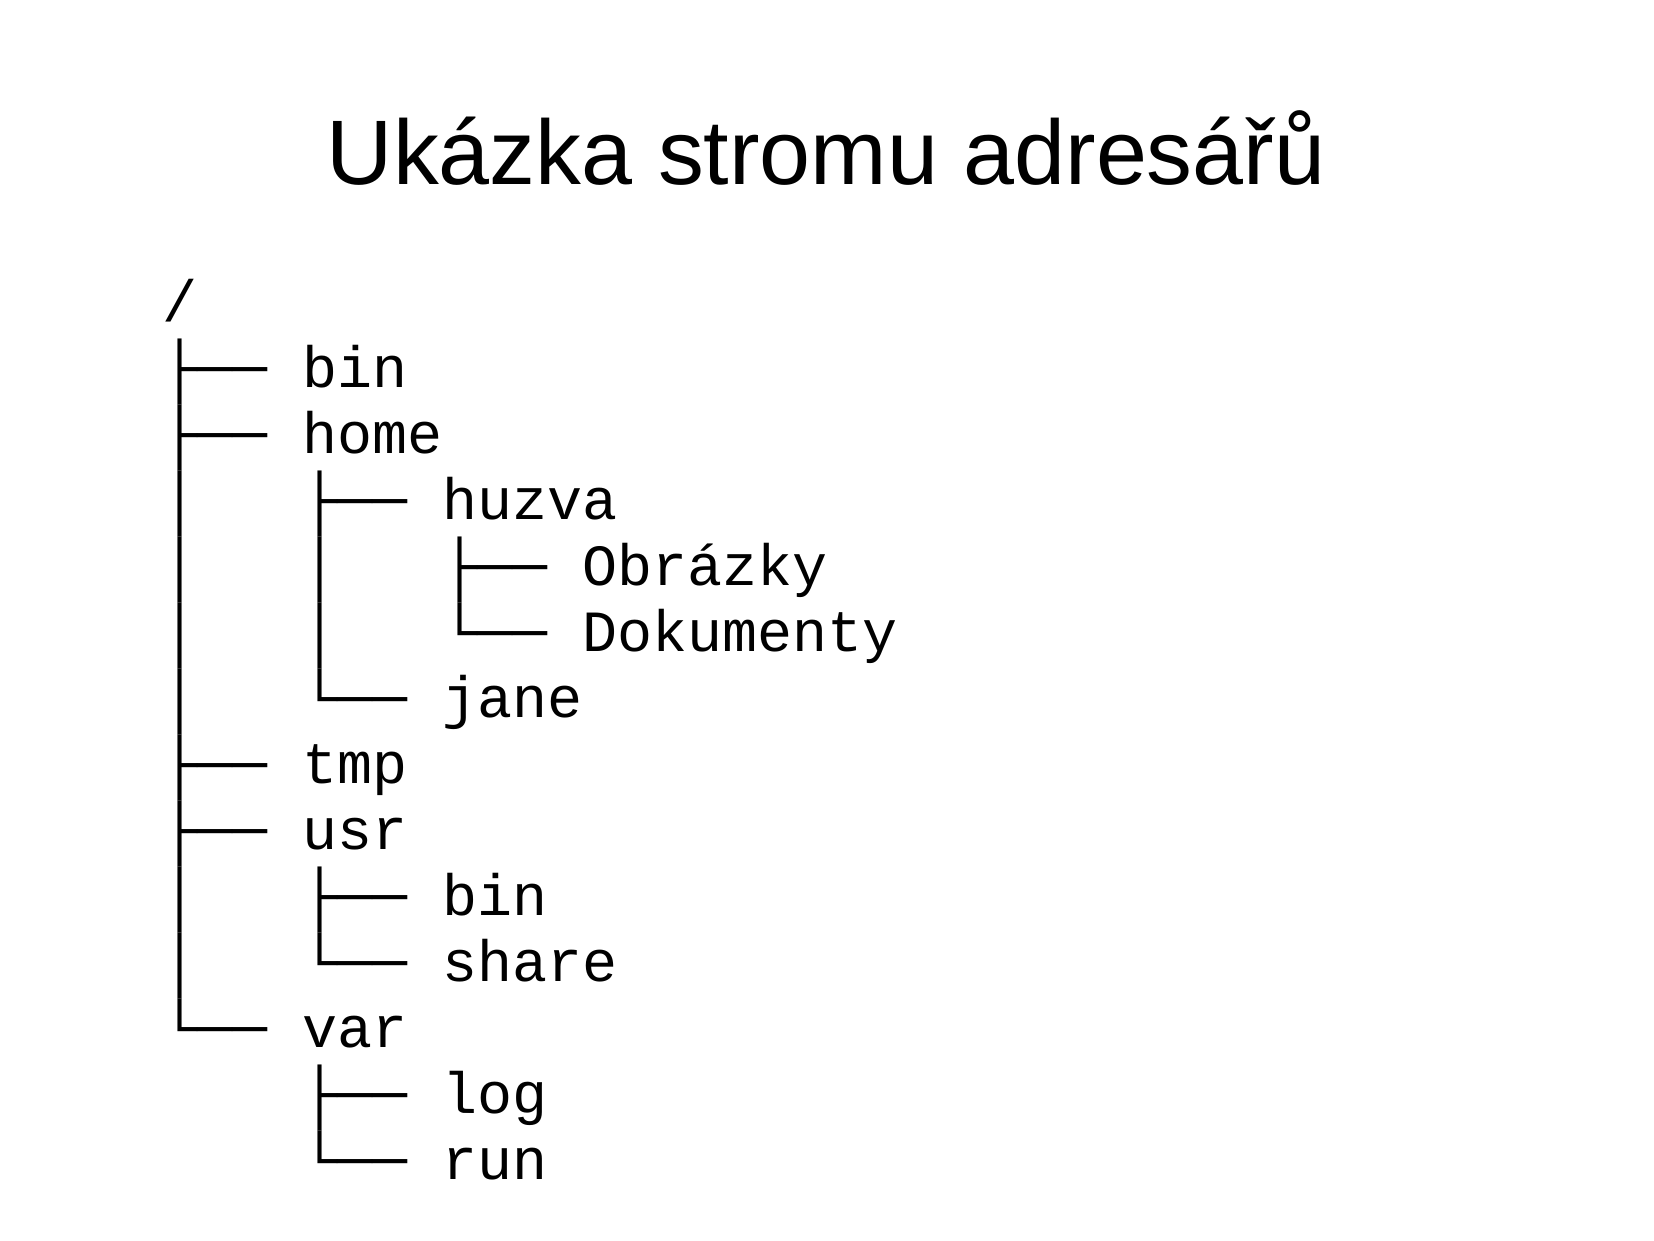

# Ukázka stromu adresářů
/
├── bin
├── home
│   ├── huzva
│   │   ├── Obrázky
│ │ └── Dokumenty
│   └── jane
├── tmp
├── usr
│   ├── bin
│   └── share
└── var
 ├── log
 └── run